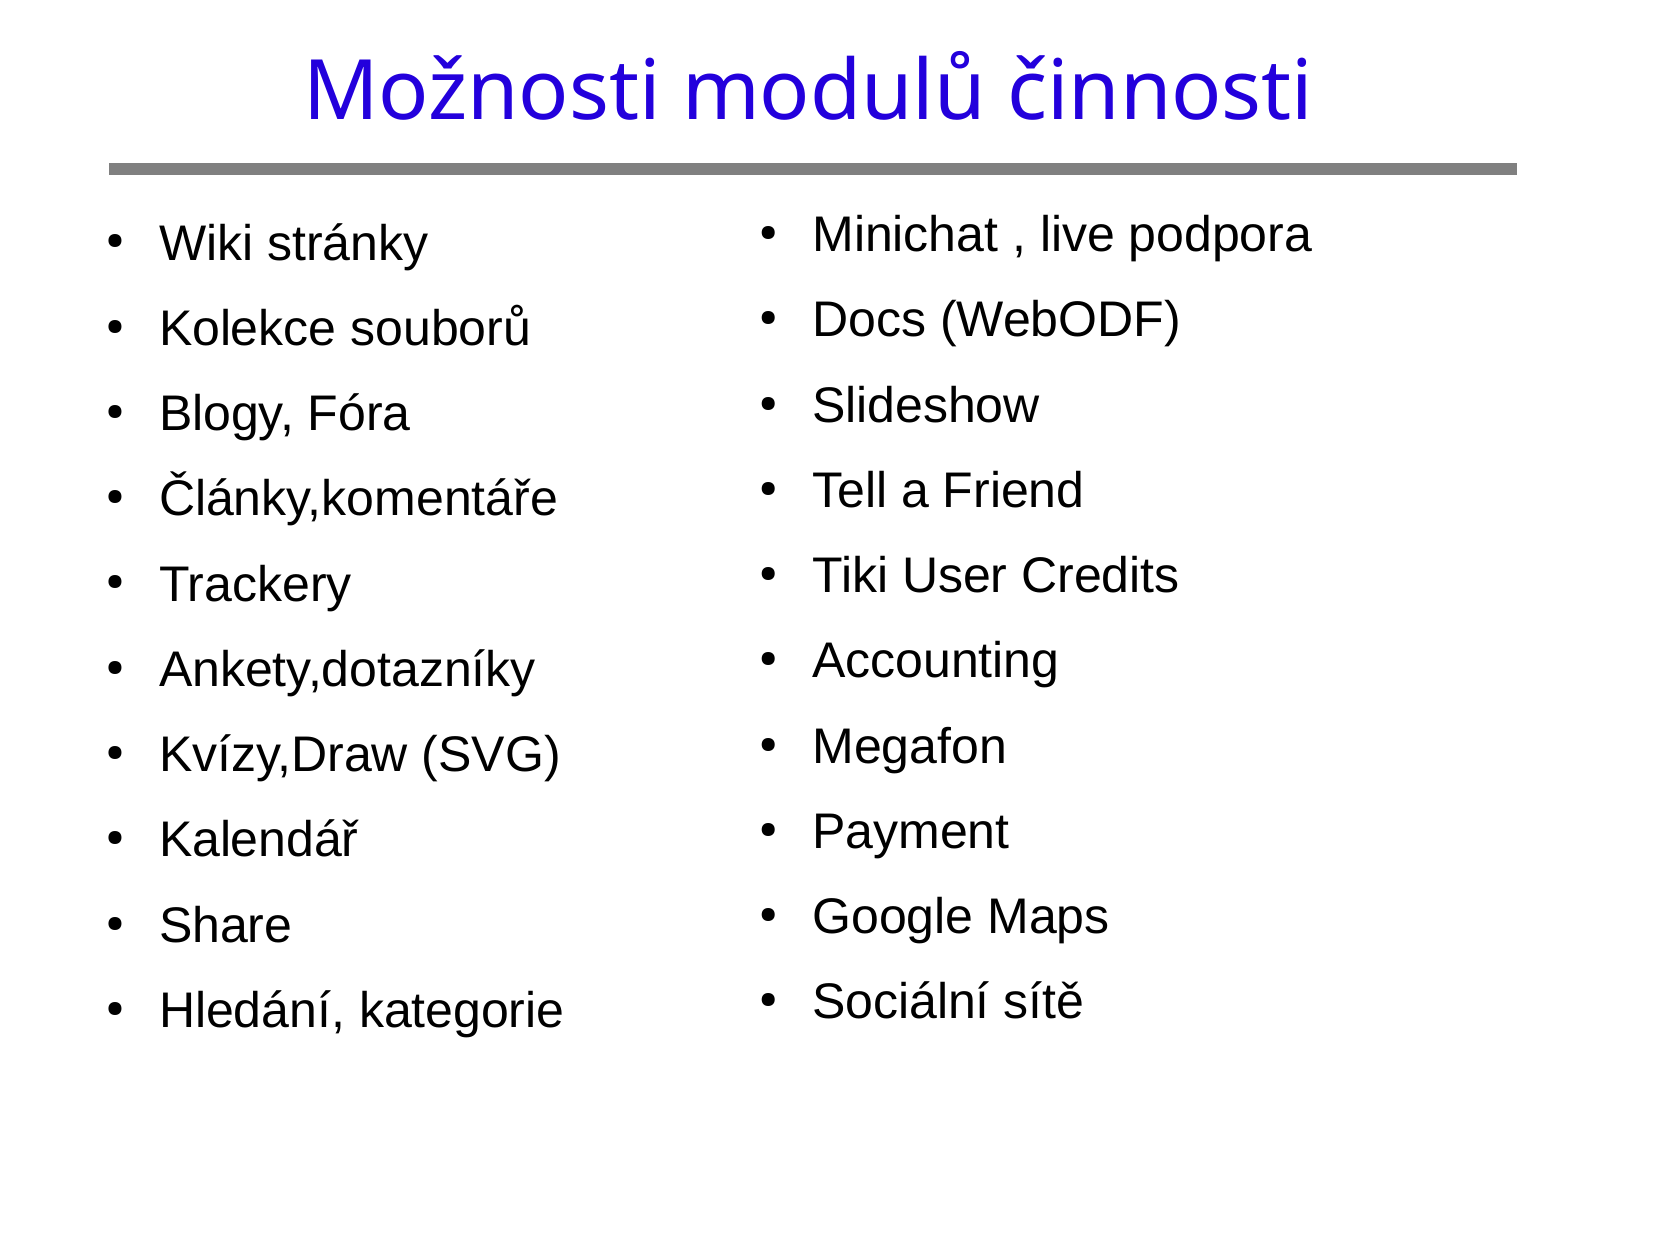

# Možnosti modulů činnosti
Minichat , live podpora
Docs (WebODF)
Slideshow
Tell a Friend
Tiki User Credits
Accounting
Megafon
Payment
Google Maps
Sociální sítě
Wiki stránky
Kolekce souborů
Blogy, Fóra
Články,komentáře
Trackery
Ankety,dotazníky
Kvízy,Draw (SVG)
Kalendář
Share
Hledání, kategorie